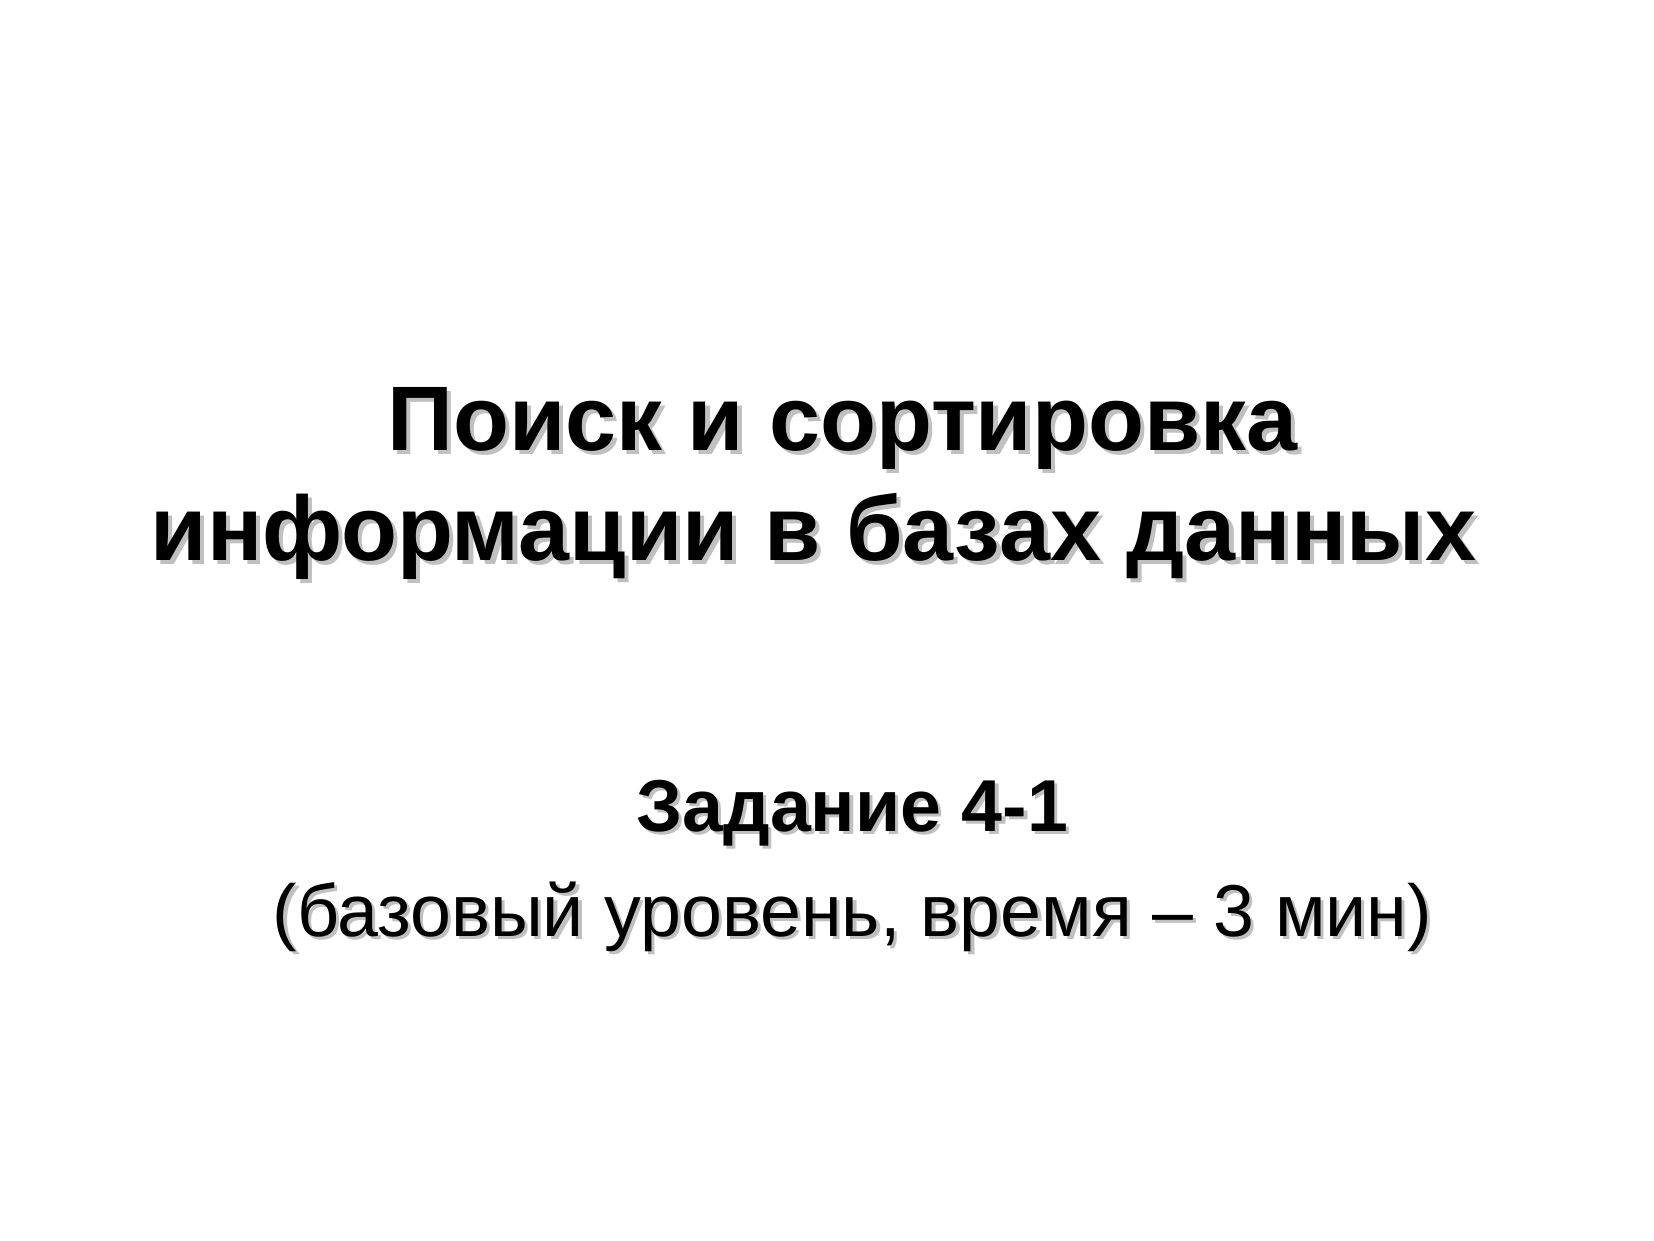

# Поиск и сортировка информации в базах данных
Задание 4-1
 (базовый уровень, время – 3 мин)